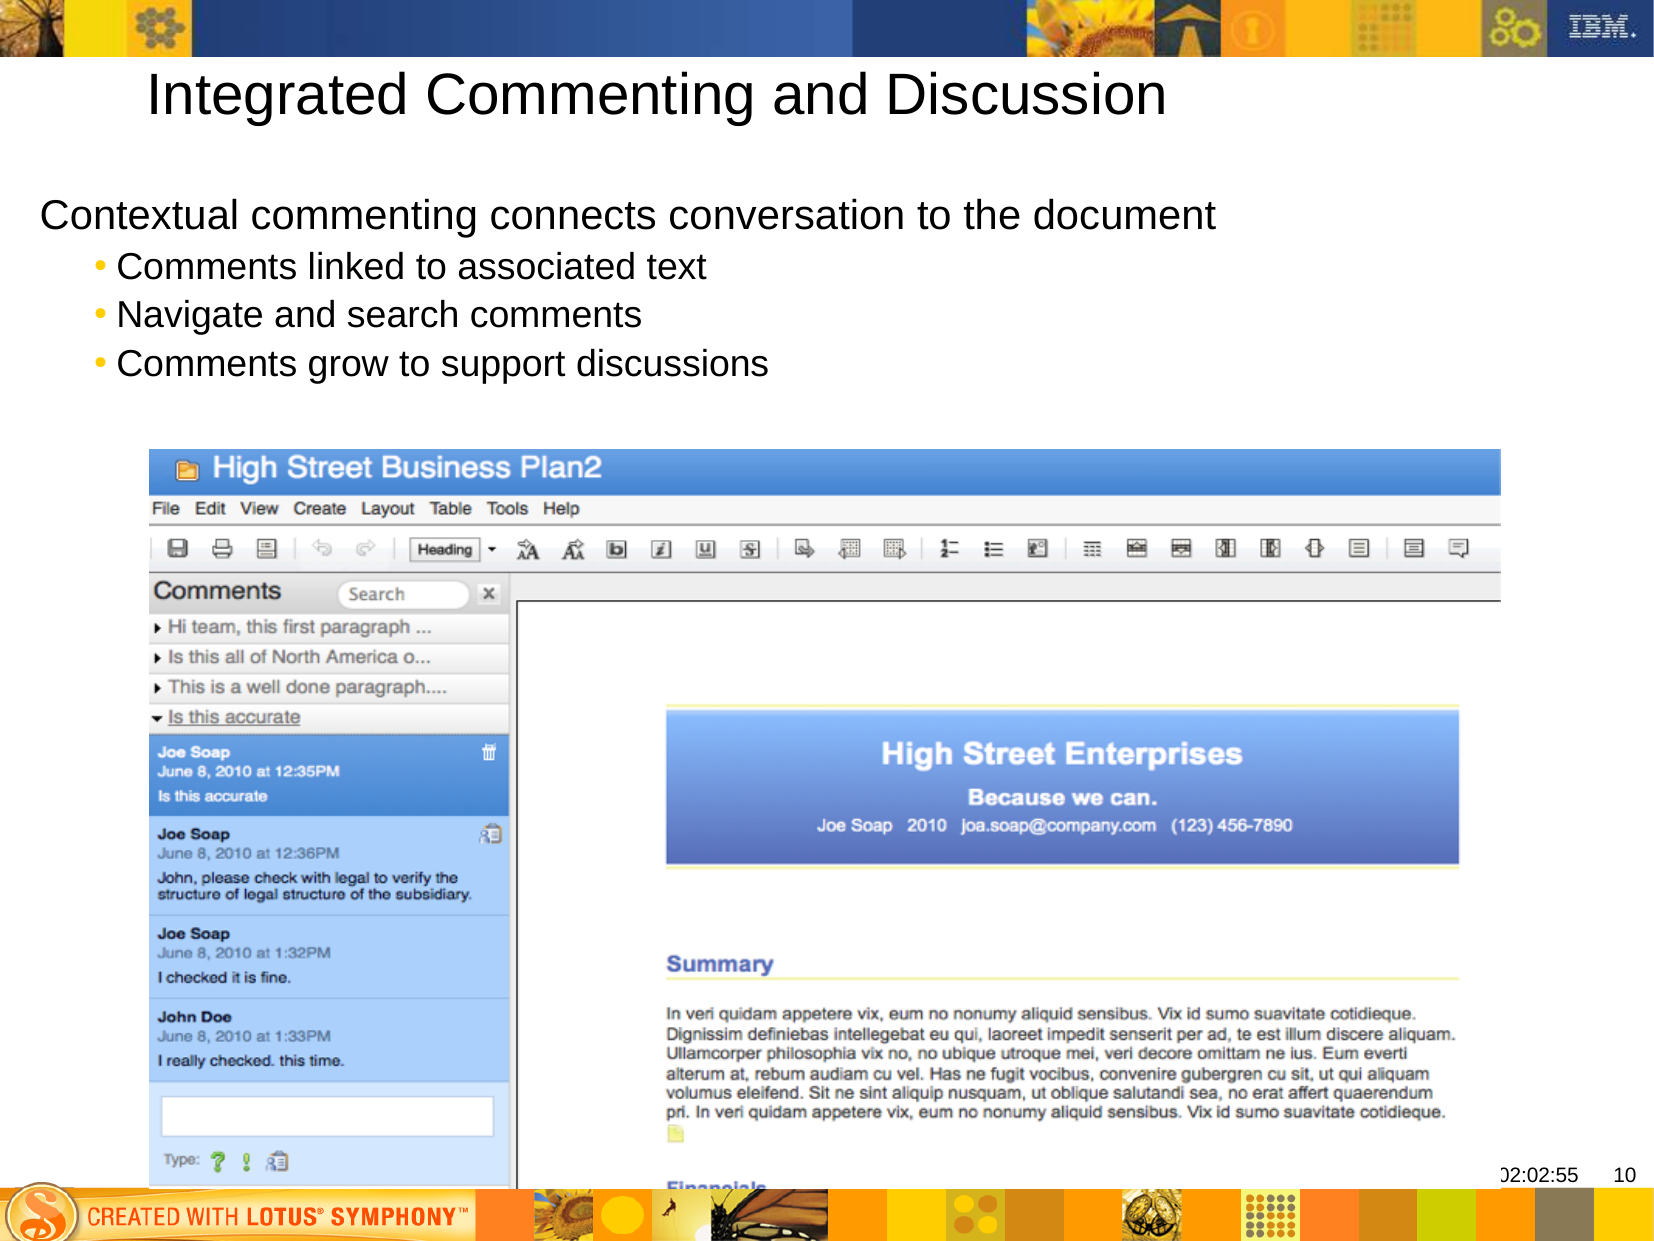

# Integrated Commenting and Discussion
Contextual commenting connects conversation to the document
Comments linked to associated text
Navigate and search comments
Comments grow to support discussions